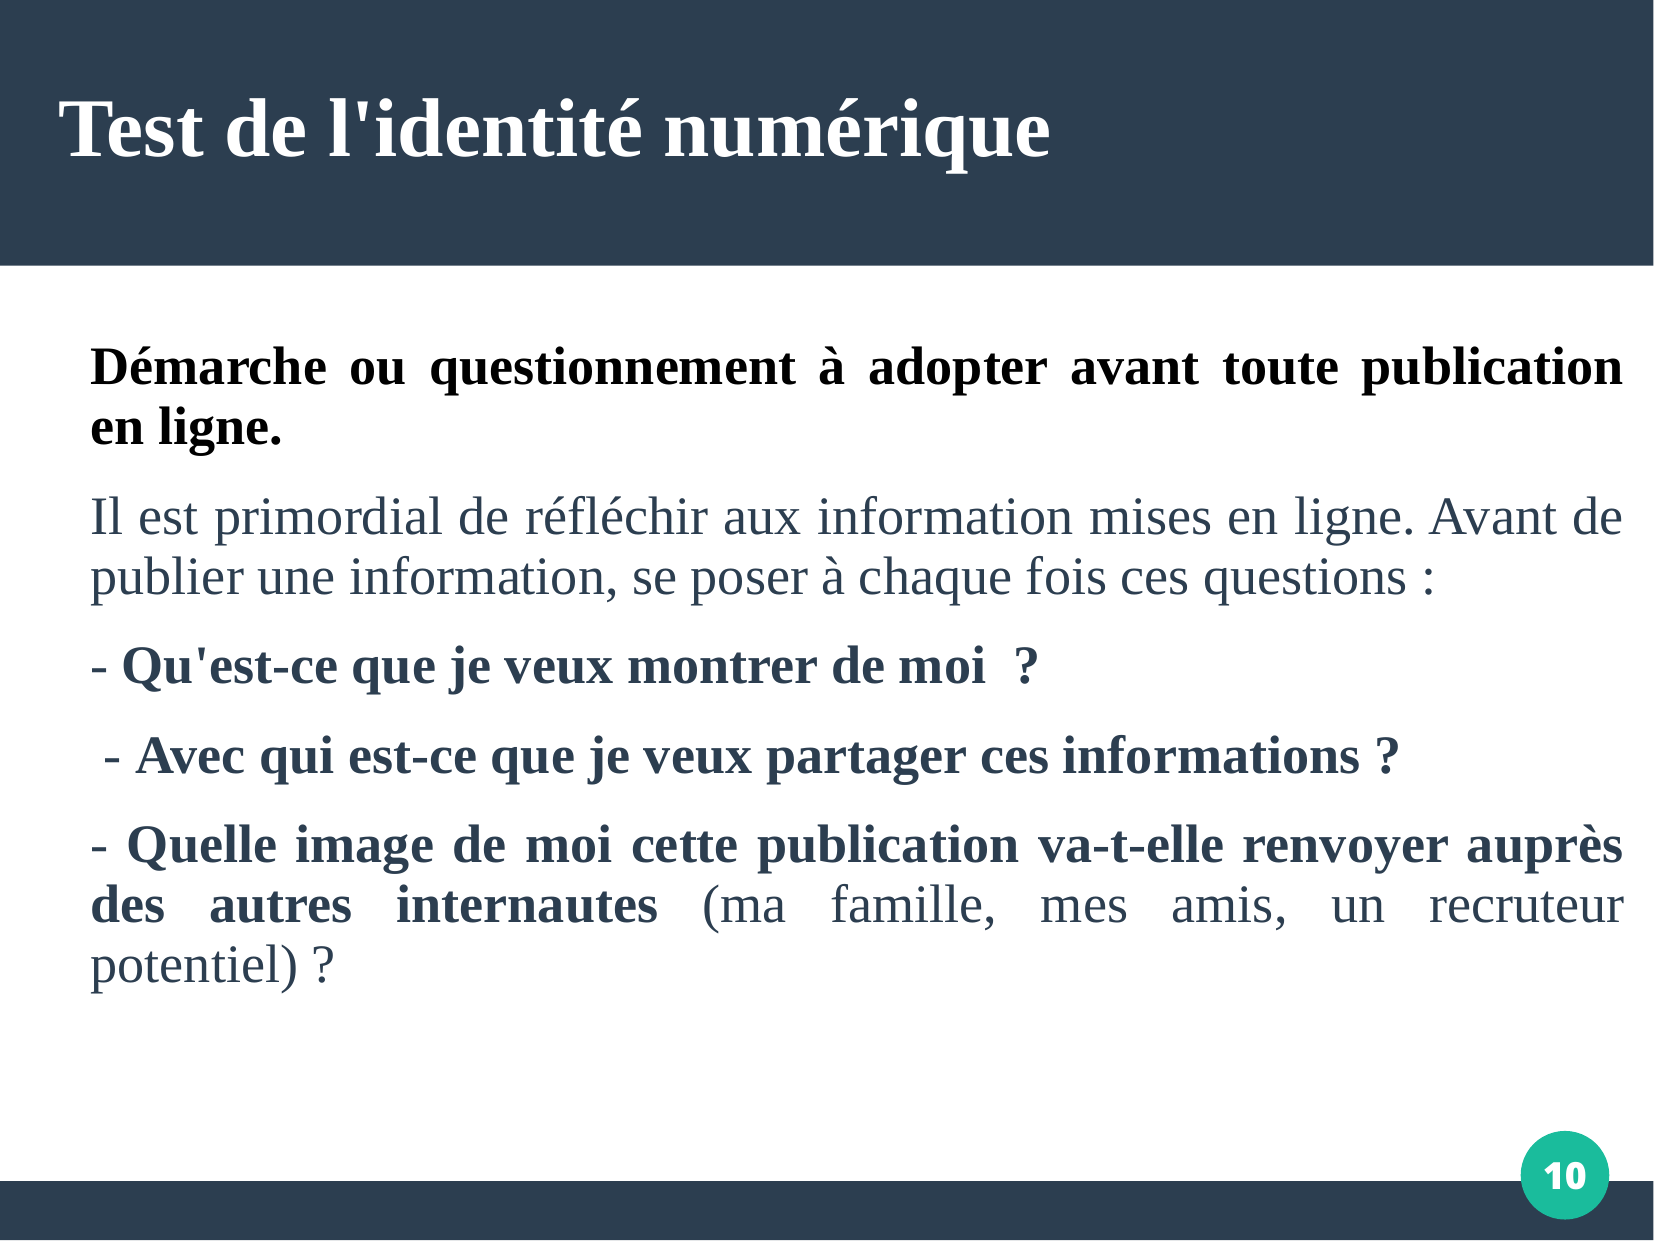

# Test de l'identité numérique
Démarche ou questionnement à adopter avant toute publication en ligne.
Il est primordial de réfléchir aux information mises en ligne. Avant de publier une information, se poser à chaque fois ces questions :
- Qu'est-ce que je veux montrer de moi ?
 - Avec qui est-ce que je veux partager ces informations ?
- Quelle image de moi cette publication va-t-elle renvoyer auprès des autres internautes (ma famille, mes amis, un recruteur potentiel) ?
10